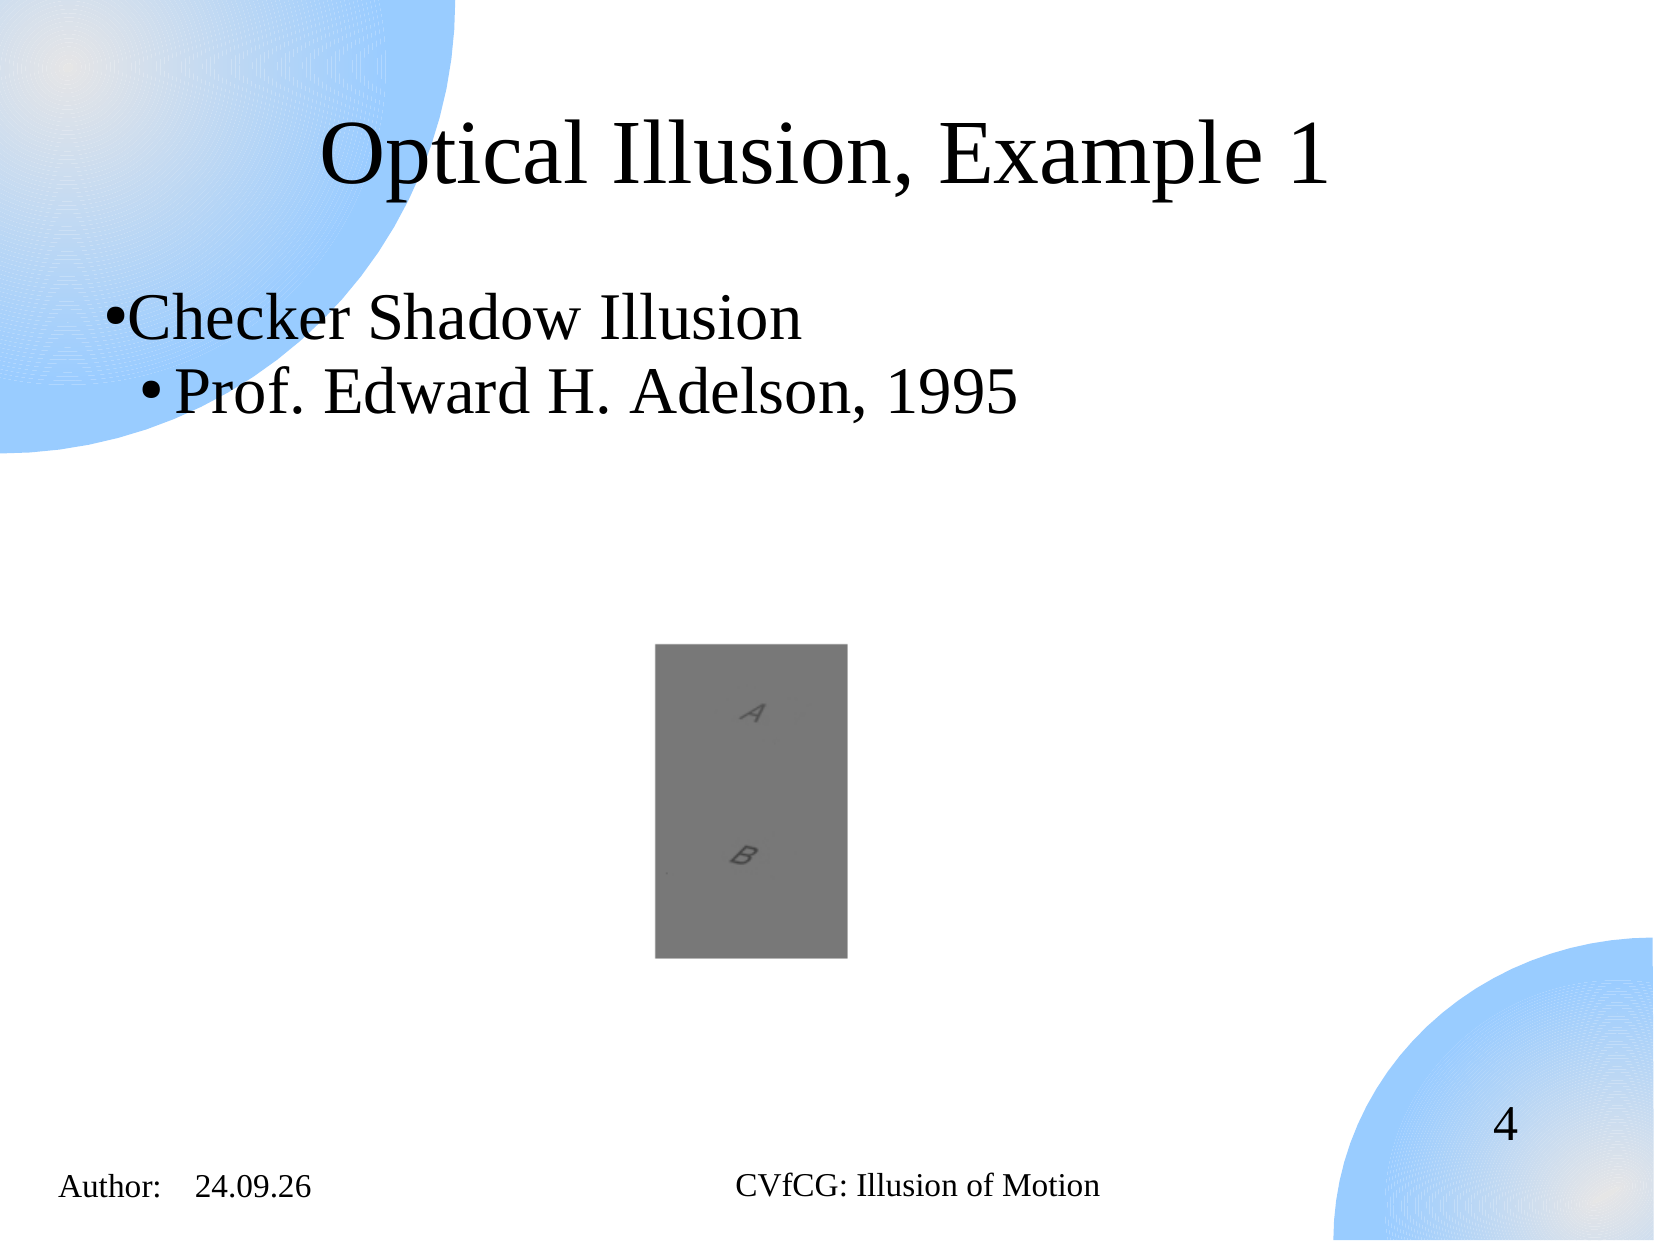

# Optical Illusion, Example 1
Checker Shadow Illusion
Prof. Edward H. Adelson, 1995
CVfCG: Illusion of Motion